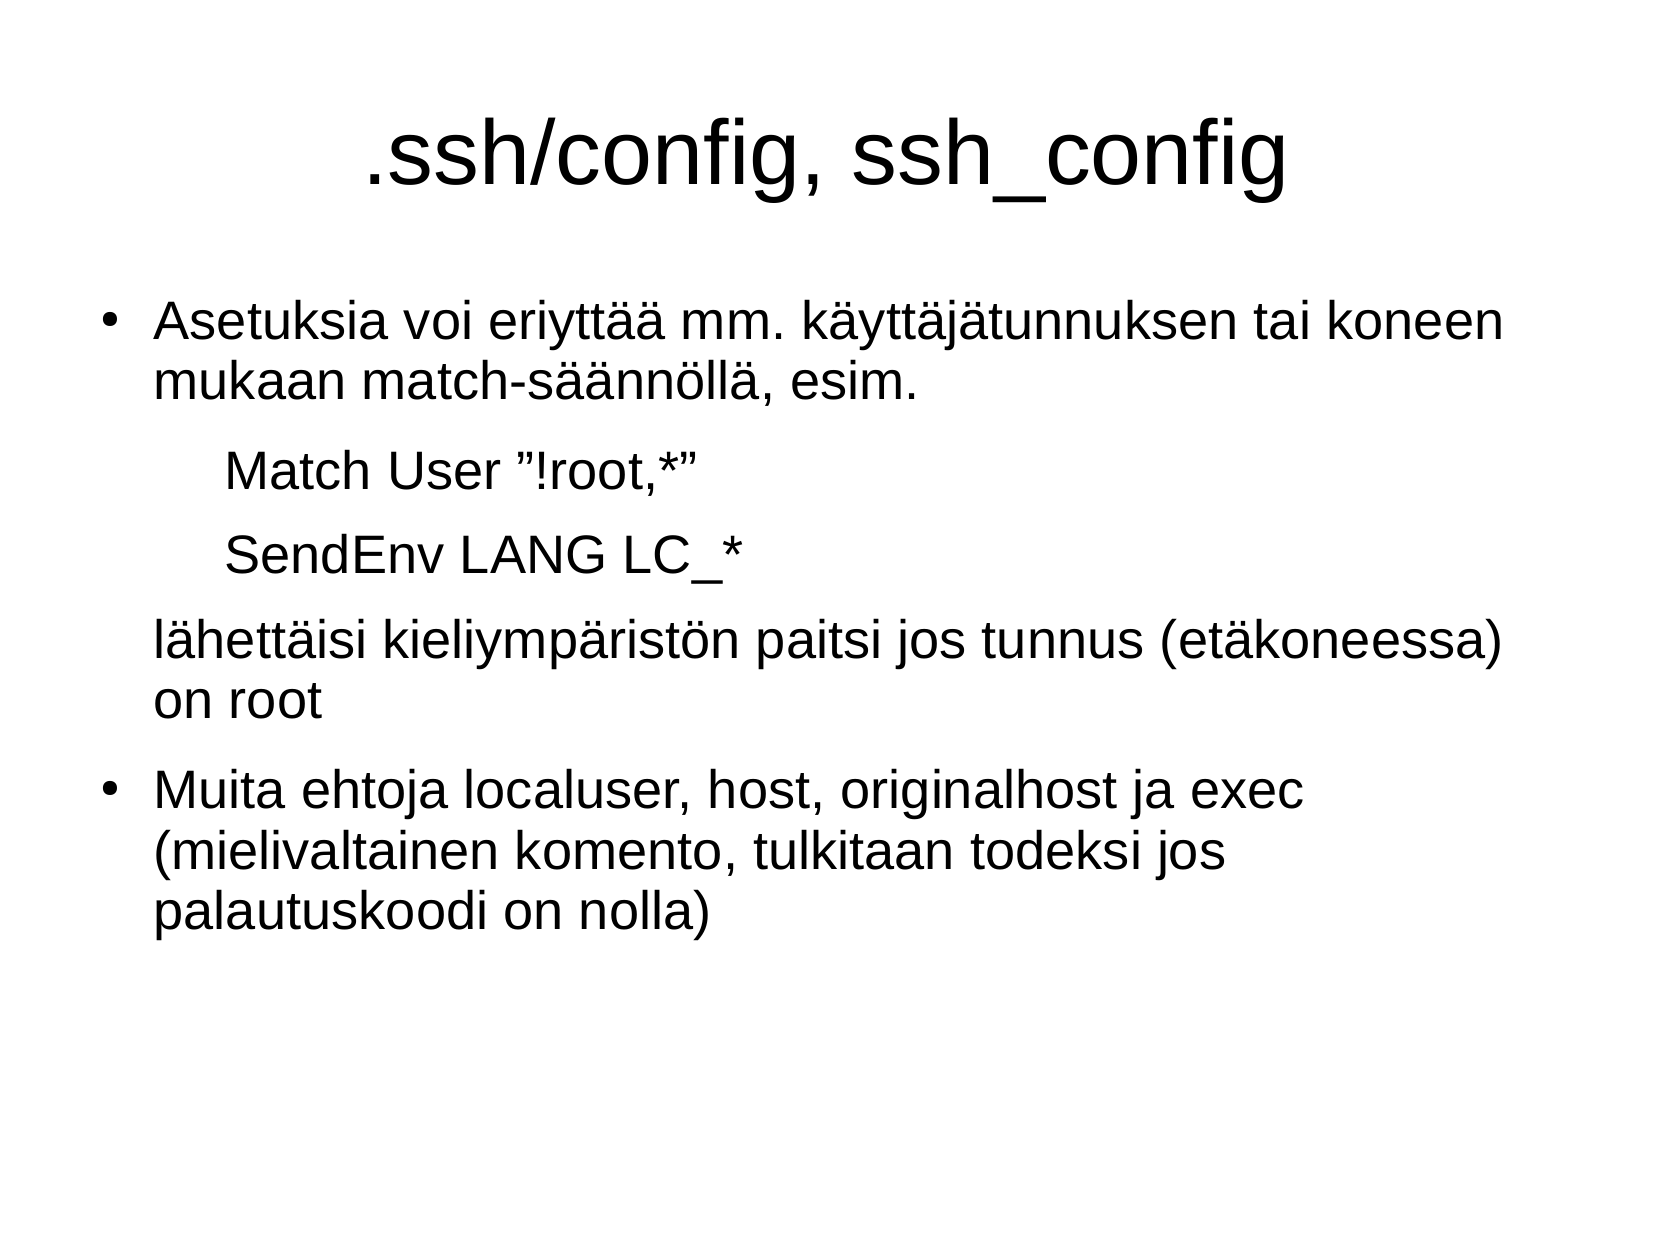

# .ssh/config, ssh_config
Asetuksia voi eriyttää mm. käyttäjätunnuksen tai koneen mukaan match-säännöllä, esim.
Match User ”!root,*”
SendEnv LANG LC_*
lähettäisi kieliympäristön paitsi jos tunnus (etäkoneessa) on root
Muita ehtoja localuser, host, originalhost ja exec (mielivaltainen komento, tulkitaan todeksi jos palautuskoodi on nolla)